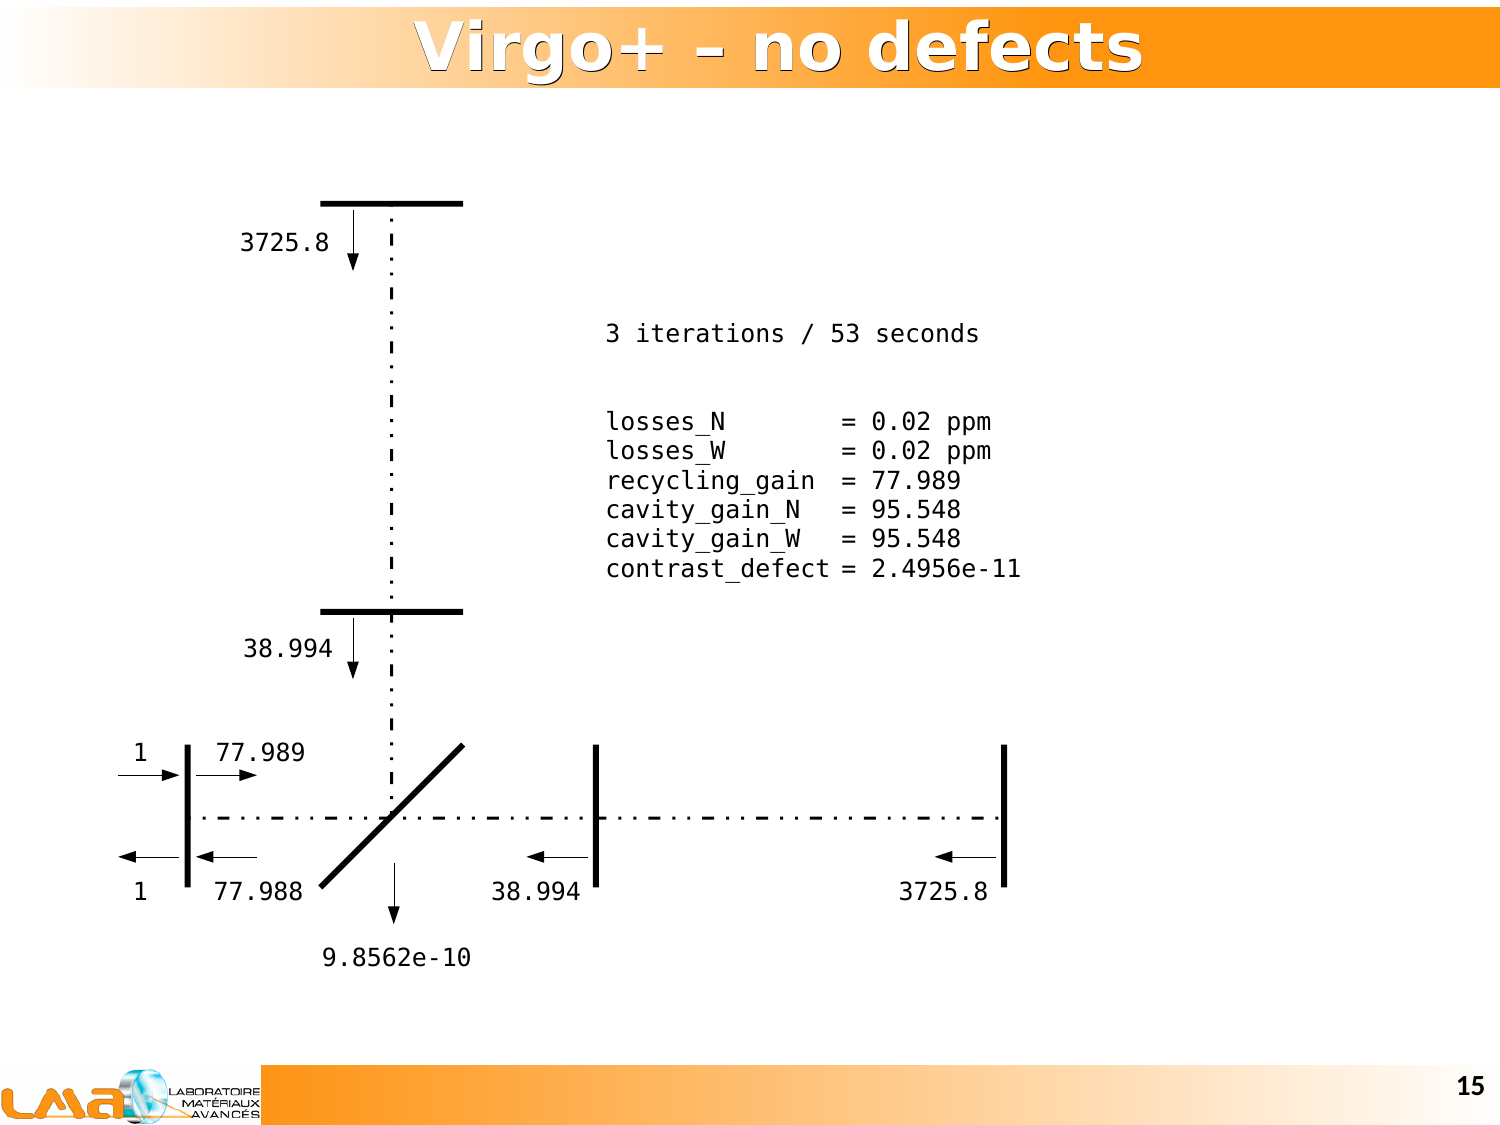

# Virgo+ – no defects
3725.8
3 iterations / 53 seconds
losses_N 		= 0.02 ppm
losses_W 		= 0.02 ppm
recycling_gain 	= 77.989
cavity_gain_N 	= 95.548
cavity_gain_W 	= 95.548
contrast_defect	= 2.4956e-11
38.994
dark fringe
1
77.989
1
38.994
3725.8
77.988
9.8562e-10
15